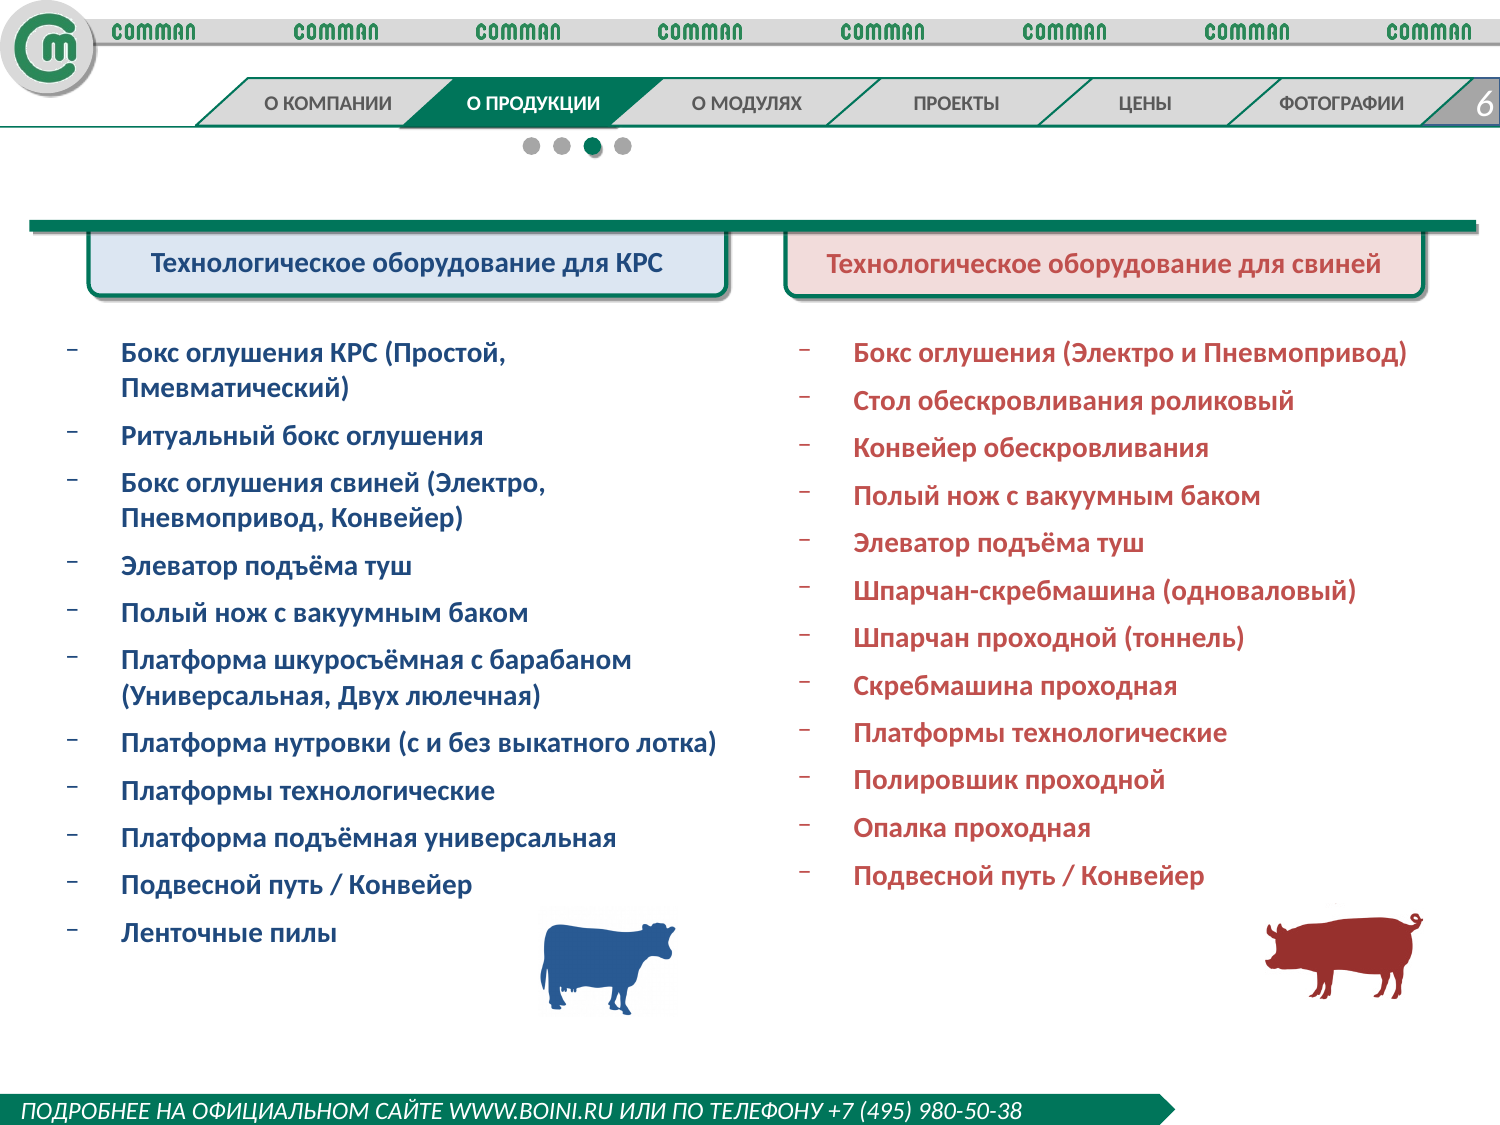

О КОМПАНИИ
 О ПРОДУКЦИИ
 О МОДУЛЯХ
ПРОЕКТЫ
ЦЕНЫ
ФОТОГРАФИИ
# Технологическое оборудование для КРС
Технологическое оборудование для свиней
Бокс оглушения КРС (Простой, Пмевматический)
Ритуальный бокс оглушения
Бокс оглушения свиней (Электро, Пневмопривод, Конвейер)
Элеватор подъёма туш
Полый нож с вакуумным баком
Платформа шкуросъёмная с барабаном (Универсальная, Двух люлечная)
Платформа нутровки (с и без выкатного лотка)
Платформы технологические
Платформа подъёмная универсальная
Подвесной путь / Конвейер
Ленточные пилы
Бокс оглушения (Электро и Пневмопривод)
Стол обескровливания роликовый
Конвейер обескровливания
Полый нож с вакуумным баком
Элеватор подъёма туш
Шпарчан-скребмашина (одноваловый)
Шпарчан проходной (тоннель)
Скребмашина проходная
Платформы технологические
Полировшик проходной
Опалка проходная
Подвесной путь / Конвейер
 ПОДРОБНЕЕ НА ОФИЦИАЛЬНОМ САЙТЕ WWW.BOINI.RU ИЛИ ПО ТЕЛЕФОНУ +7 (495) 980-50-38